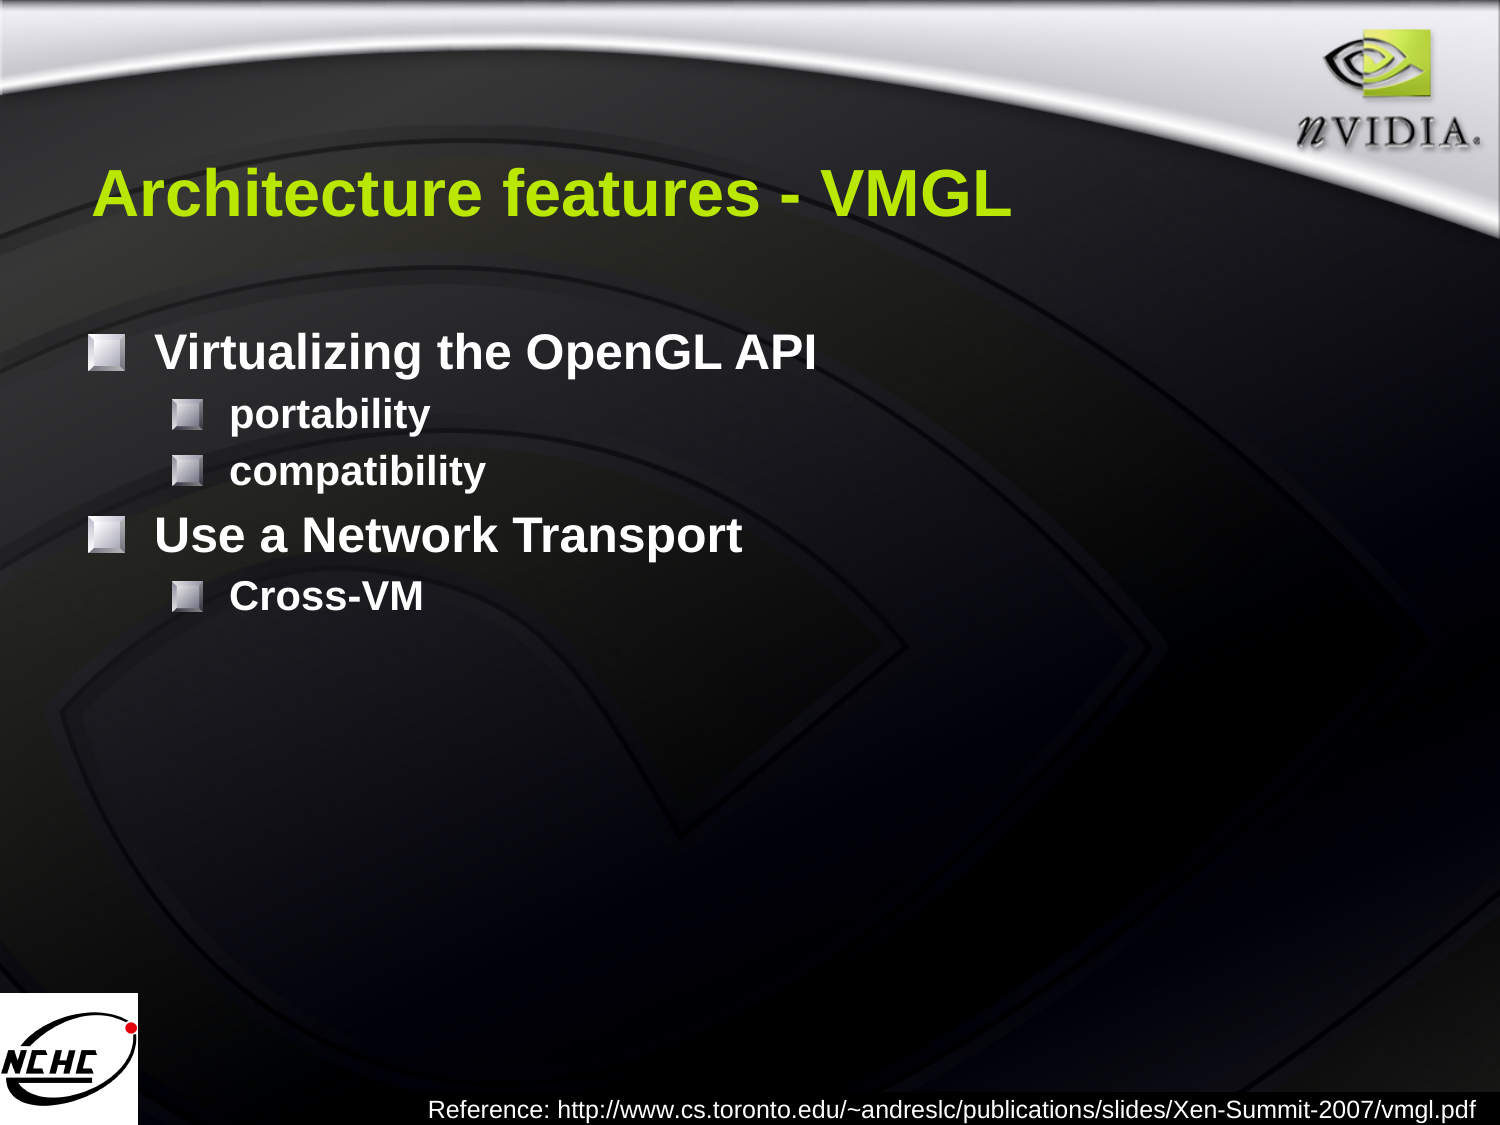

# Architecture features - VMGL
Virtualizing the OpenGL API
portability
compatibility
Use a Network Transport
Cross-VM
Reference: http://www.cs.toronto.edu/~andreslc/publications/slides/Xen-Summit-2007/vmgl.pdff